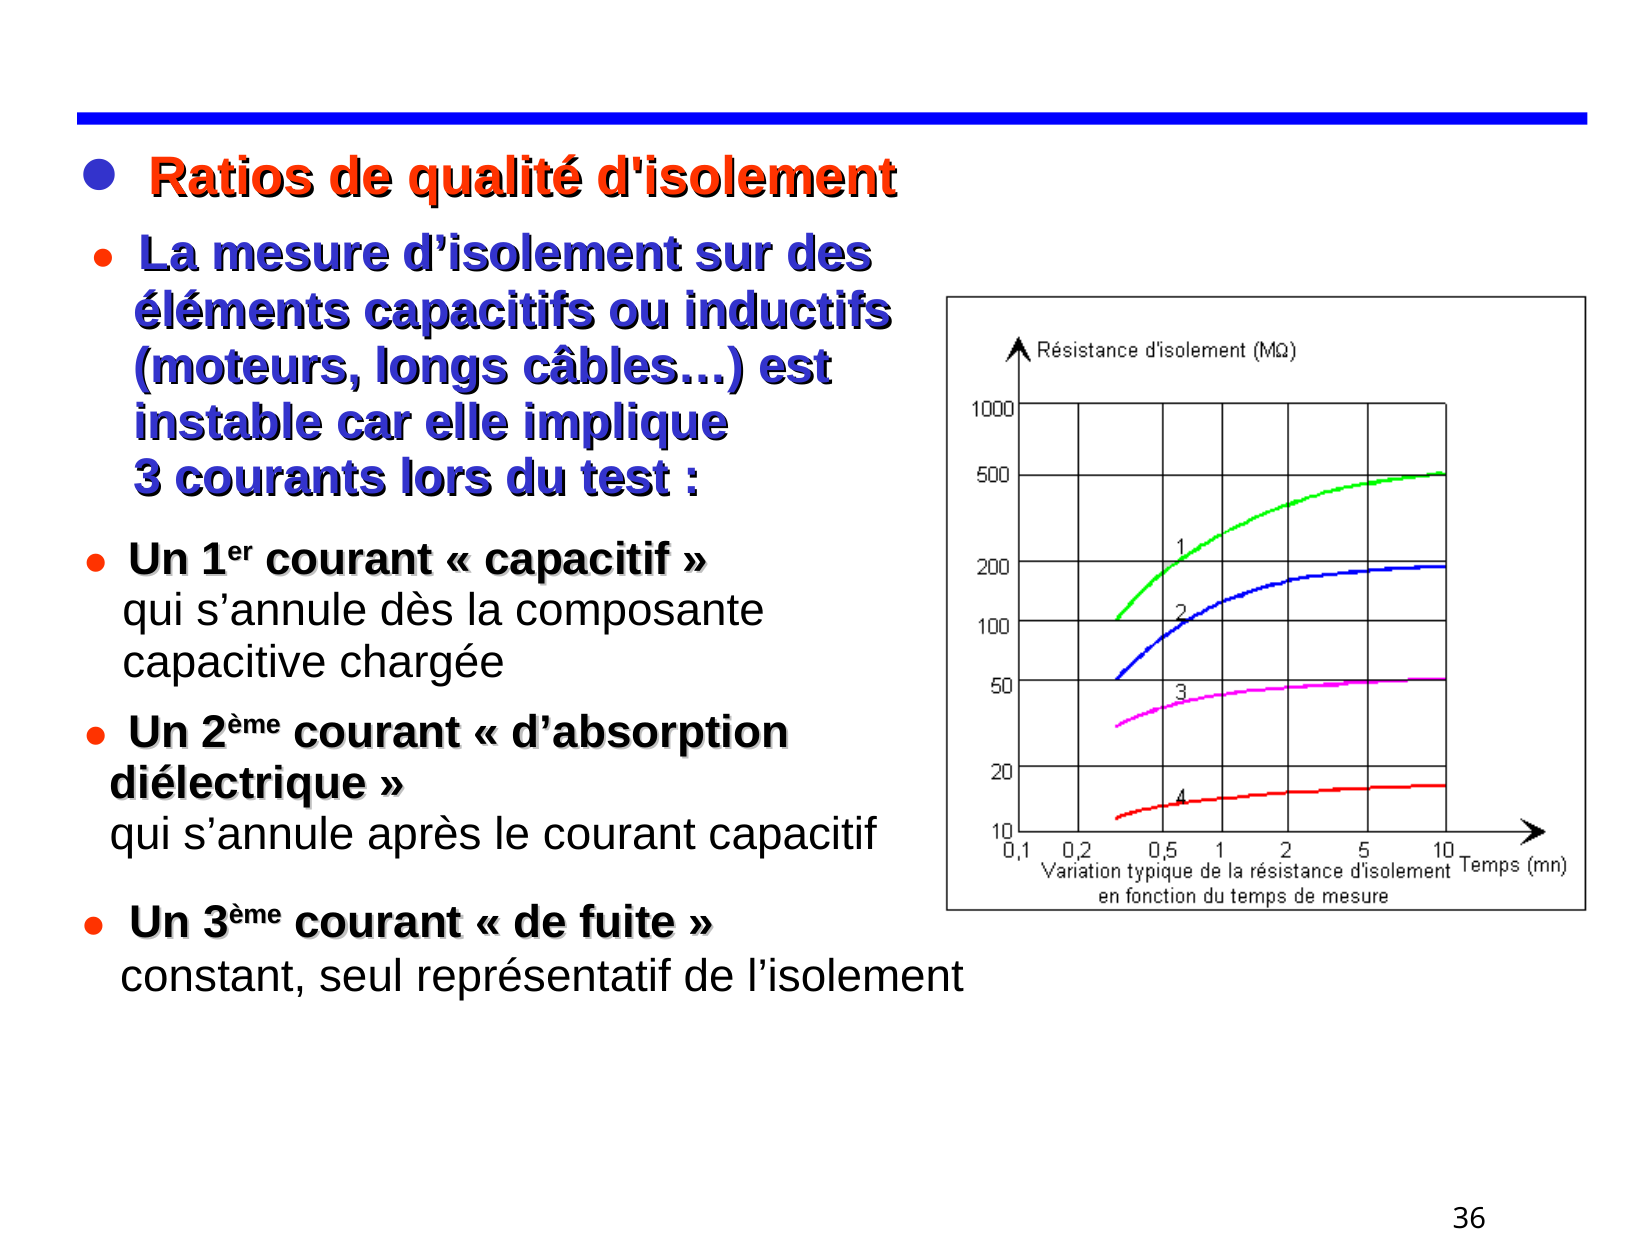

 Ratios de qualité d'isolement
 La mesure d’isolement sur des
 éléments capacitifs ou inductifs
 (moteurs, longs câbles…) est
 instable car elle implique
 3 courants lors du test :
 Un 1er courant « capacitif »
 qui s’annule dès la composante
 capacitive chargée
 Un 2ème courant « d’absorption
 diélectrique »
 qui s’annule après le courant capacitif
 Un 3ème courant « de fuite »
 constant, seul représentatif de l’isolement